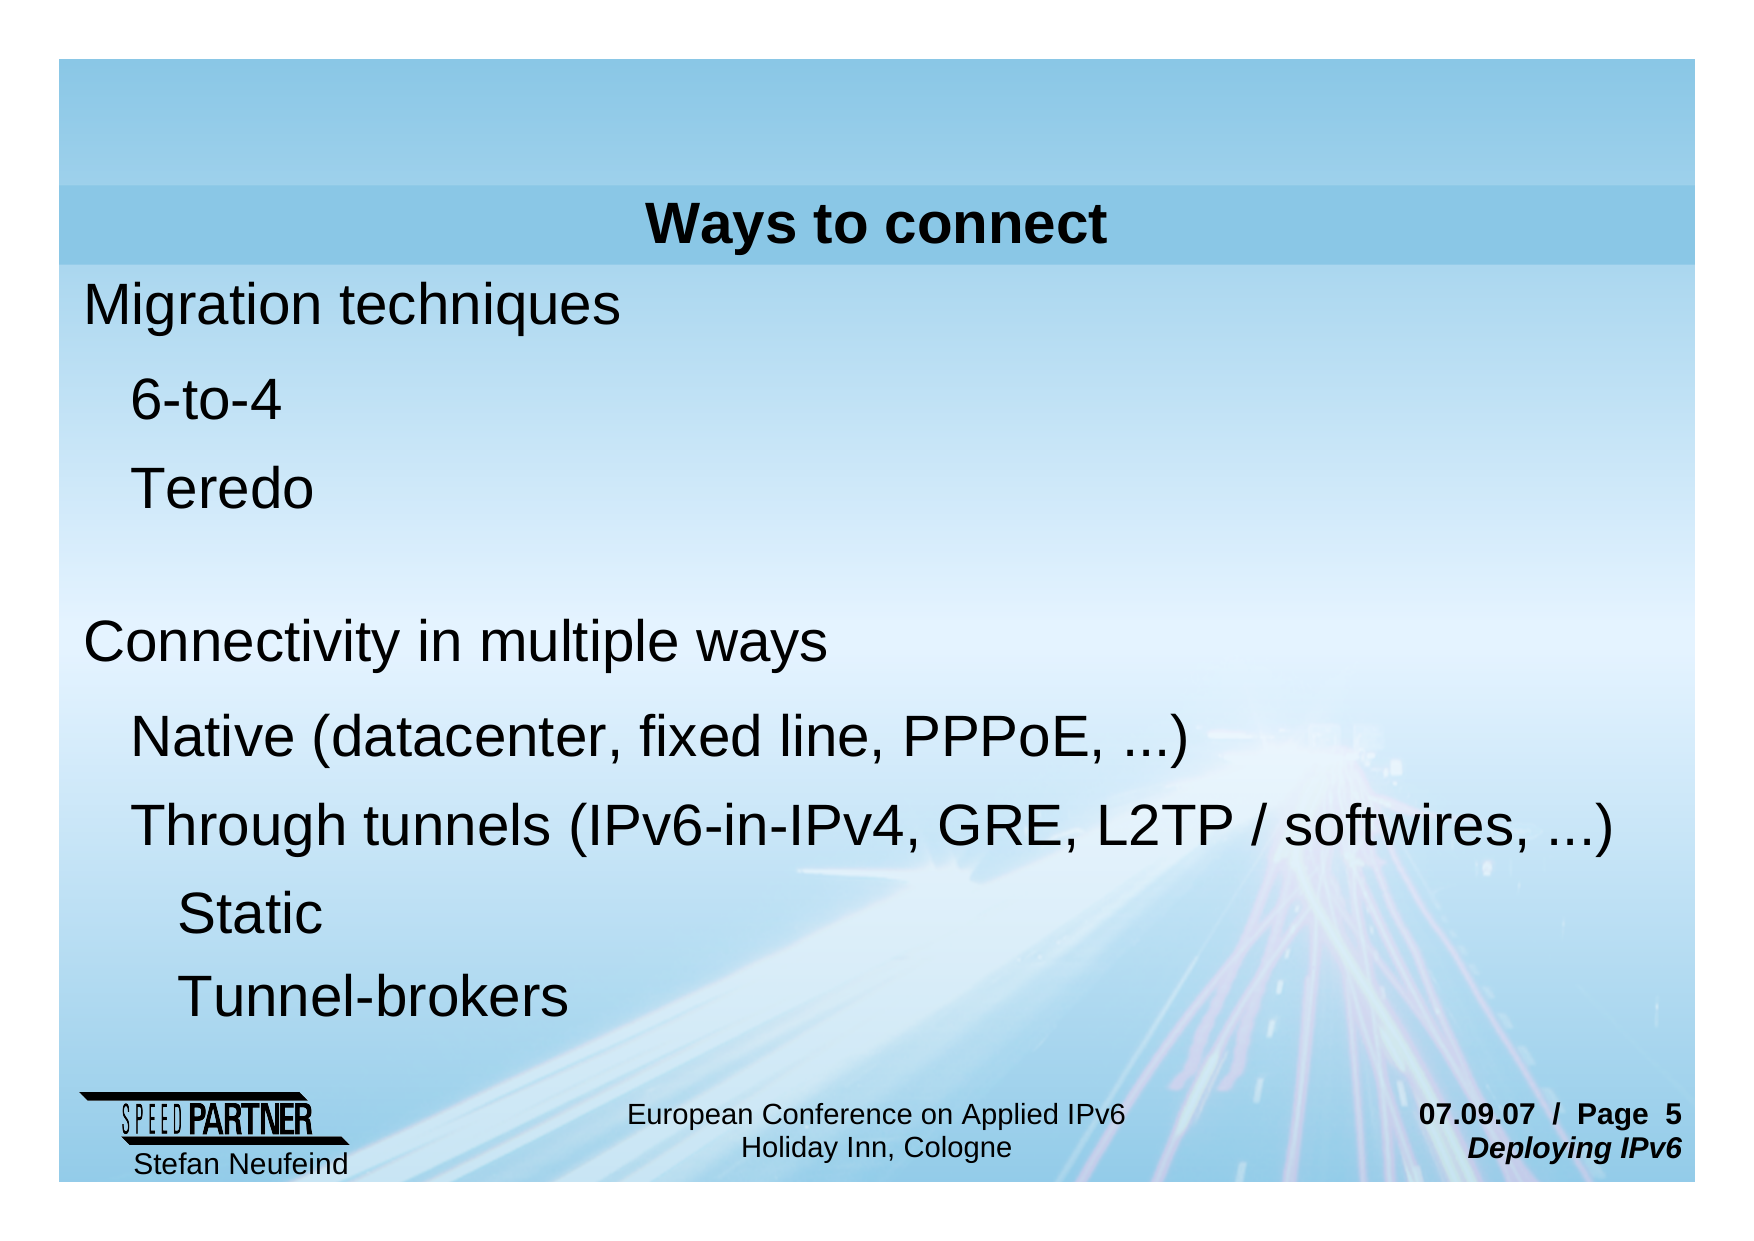

# Ways to connect
Migration techniques
6-to-4
Teredo
Connectivity in multiple ways
Native (datacenter, fixed line, PPPoE, ...)
Through tunnels (IPv6-in-IPv4, GRE, L2TP / softwires, ...)
Static
Tunnel-brokers